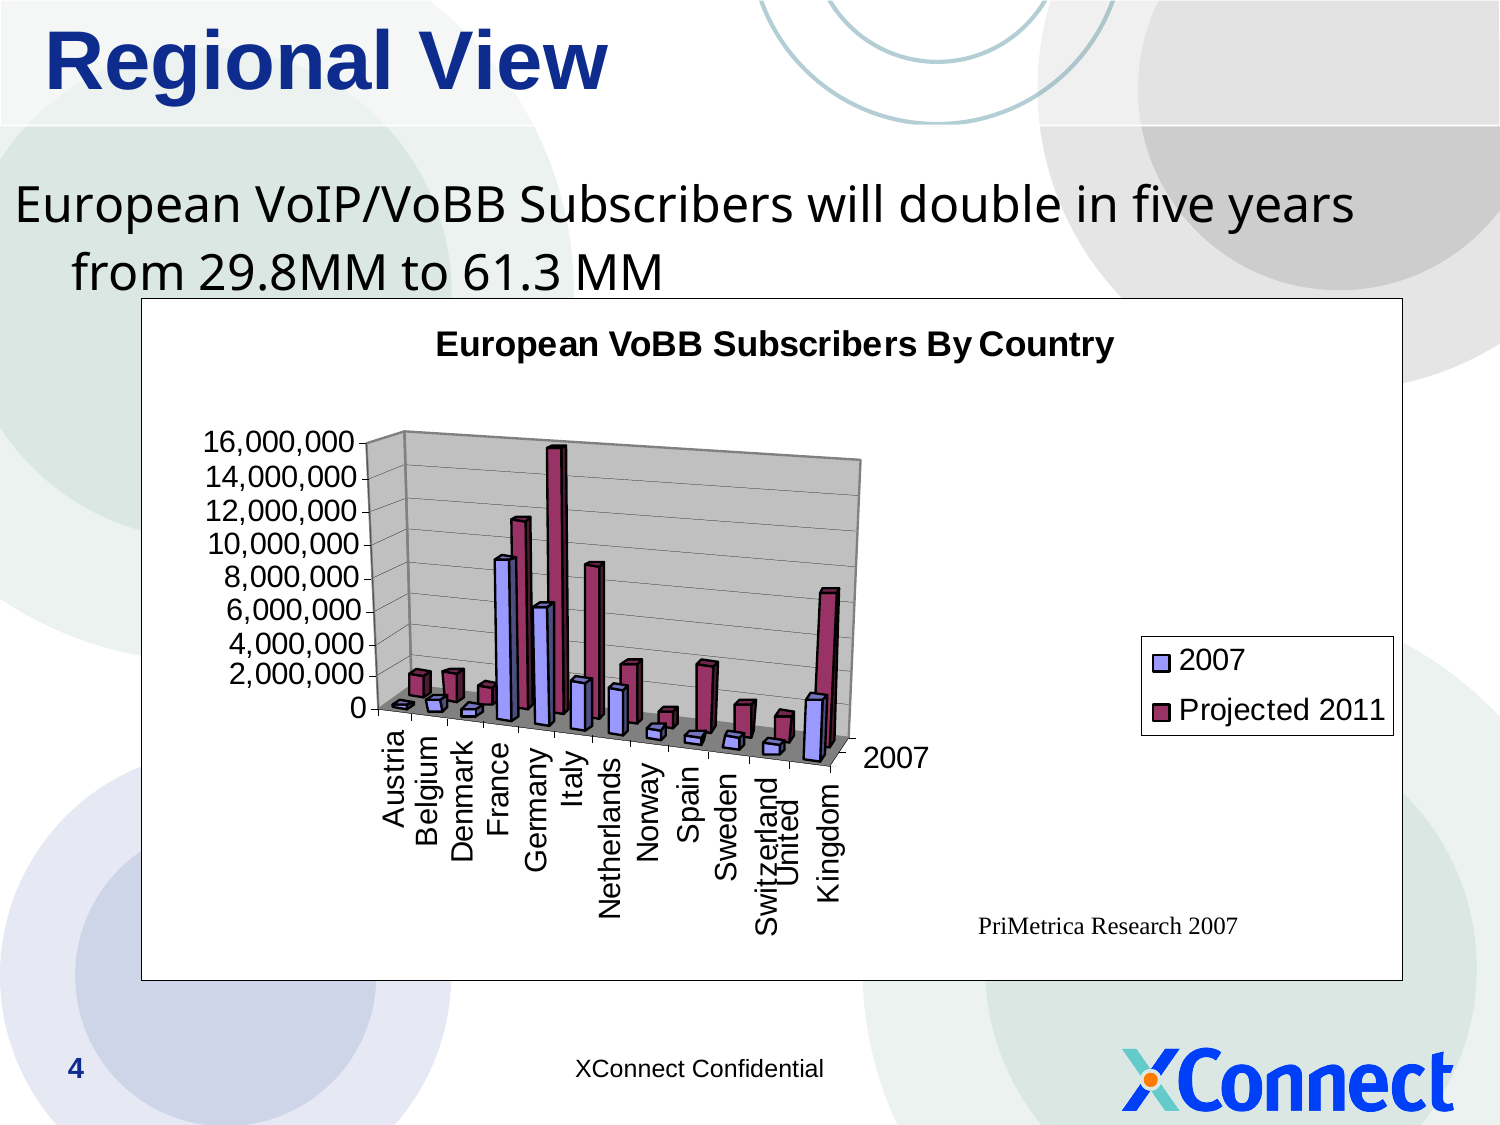

# Regional View
European VoIP/VoBB Subscribers will double in five years from 29.8MM to 61.3 MM
PriMetrica Research 2007